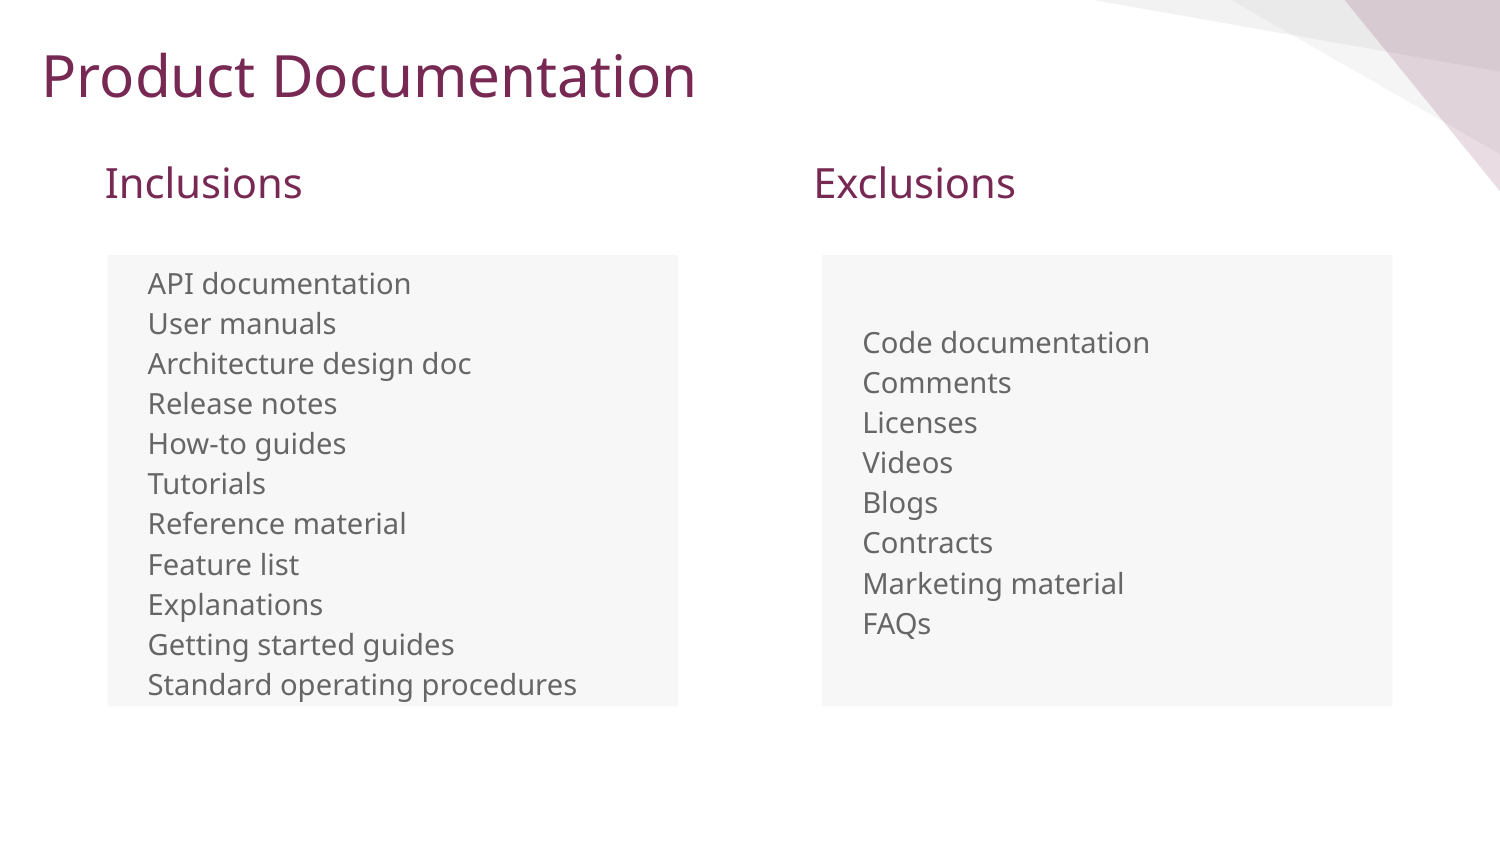

Product Documentation
Inclusions
Exclusions
# API documentation
User manuals
Architecture design doc
Release notes
How-to guides
Tutorials
Reference material
Feature list
Explanations
Getting started guides
Standard operating procedures
Code documentation
Comments
Licenses
Videos
Blogs
Contracts
Marketing material
FAQs